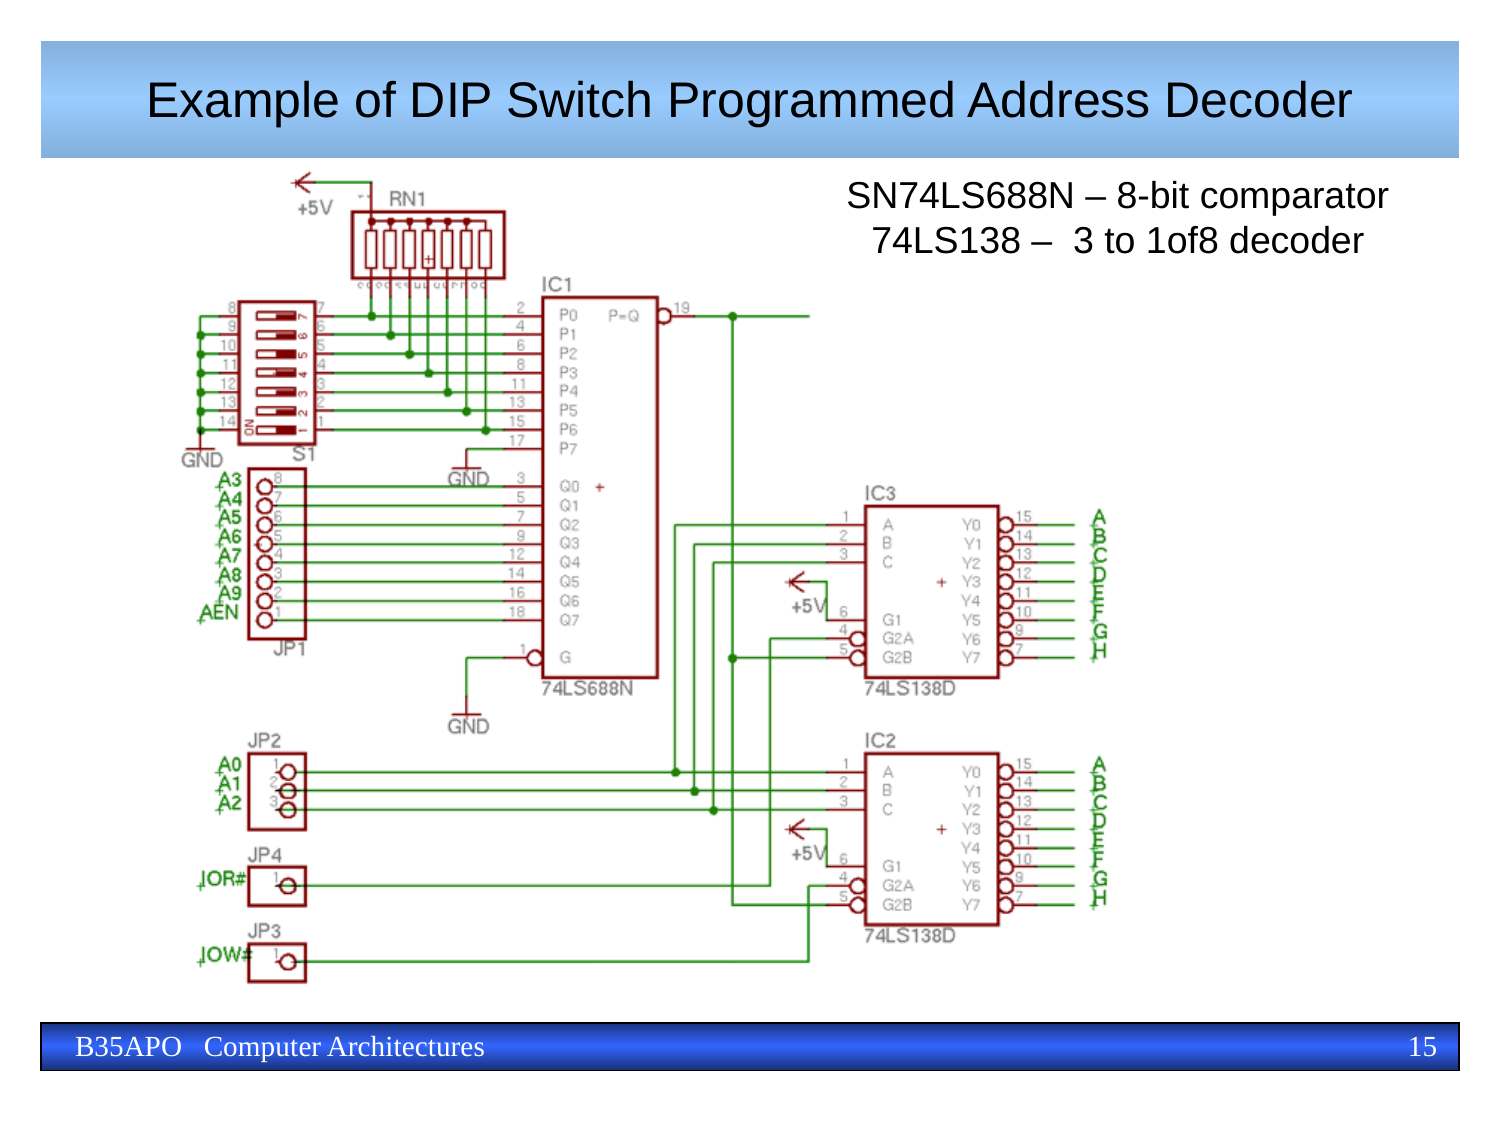

# Example of DIP Switch Programmed Address Decoder
SN74LS688N – 8-bit comparator
74LS138 – 3 to 1of8 decoder
B35APO Computer Architectures
15